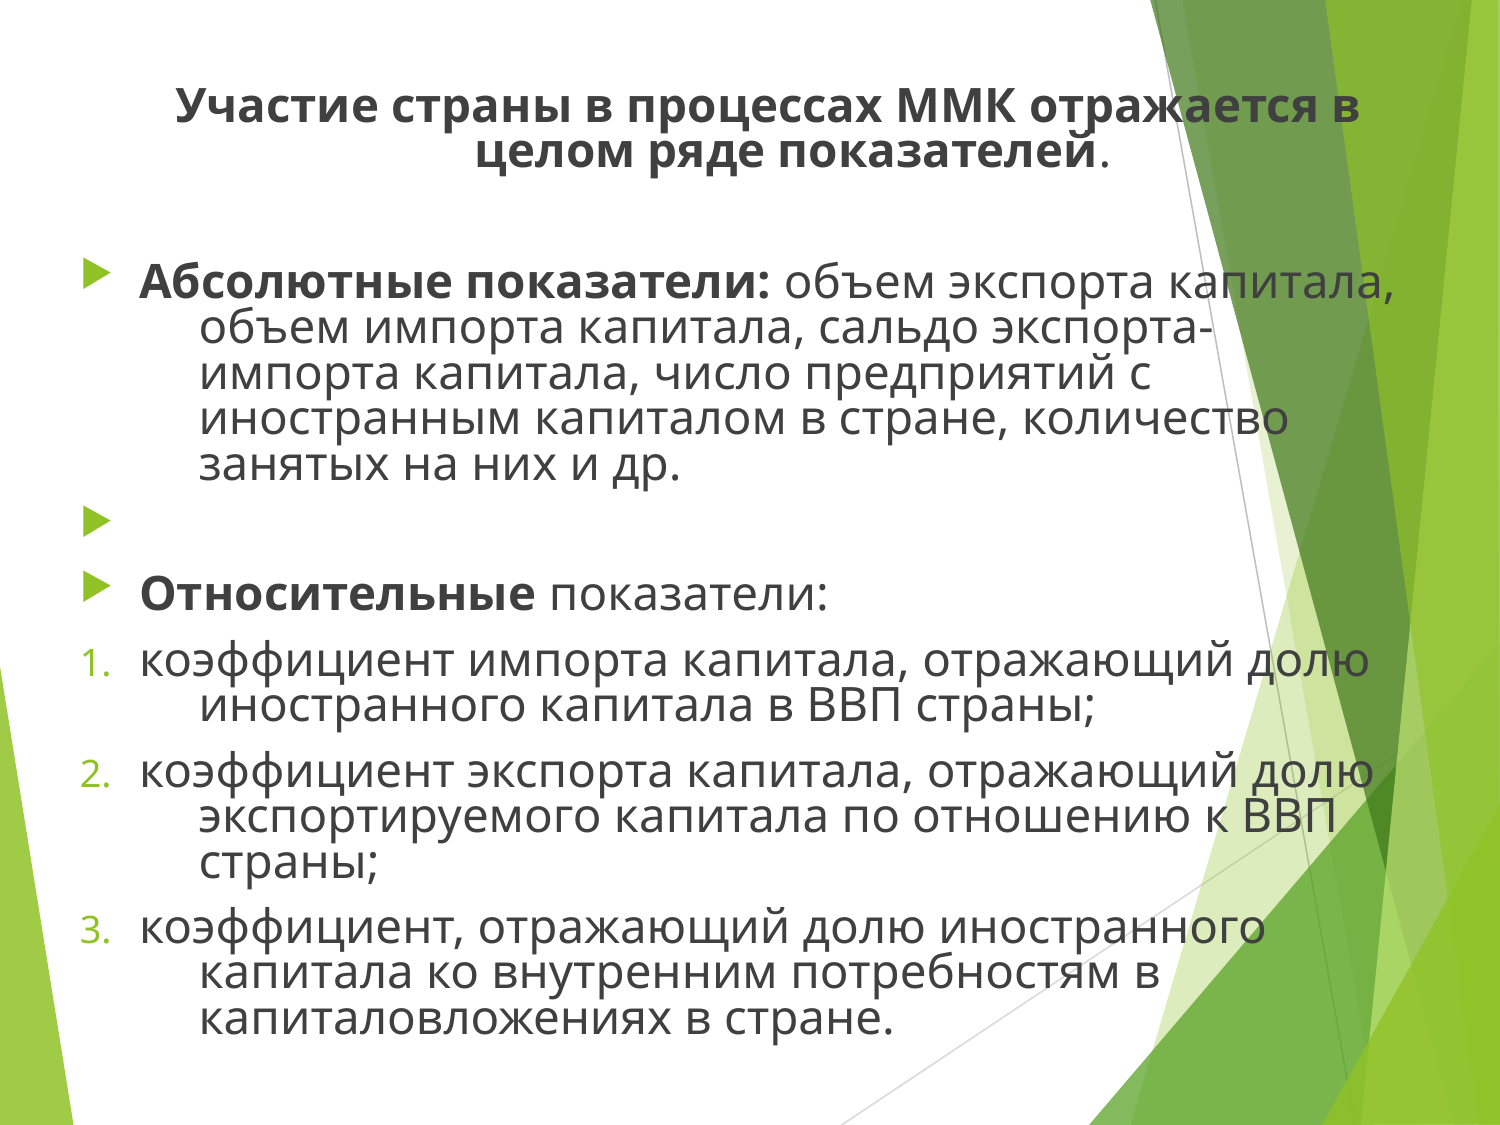

# Участие страны в процессах ММК отражается в целом ряде показателей.
Абсолютные показатели: объем экспорта капитала, объем импорта капитала, сальдо экспорта-импорта капитала, число предприятий с иностранным капиталом в стране, количество занятых на них и др.
Относительные показатели:
коэффициент импорта капитала, отражающий долю иностранного капитала в ВВП страны;
коэффициент экспорта капитала, отражающий долю экспортируемого капитала по отношению к ВВП страны;
коэффициент, отражающий долю иностранного капитала ко внутренним потребностям в капиталовложениях в стране.